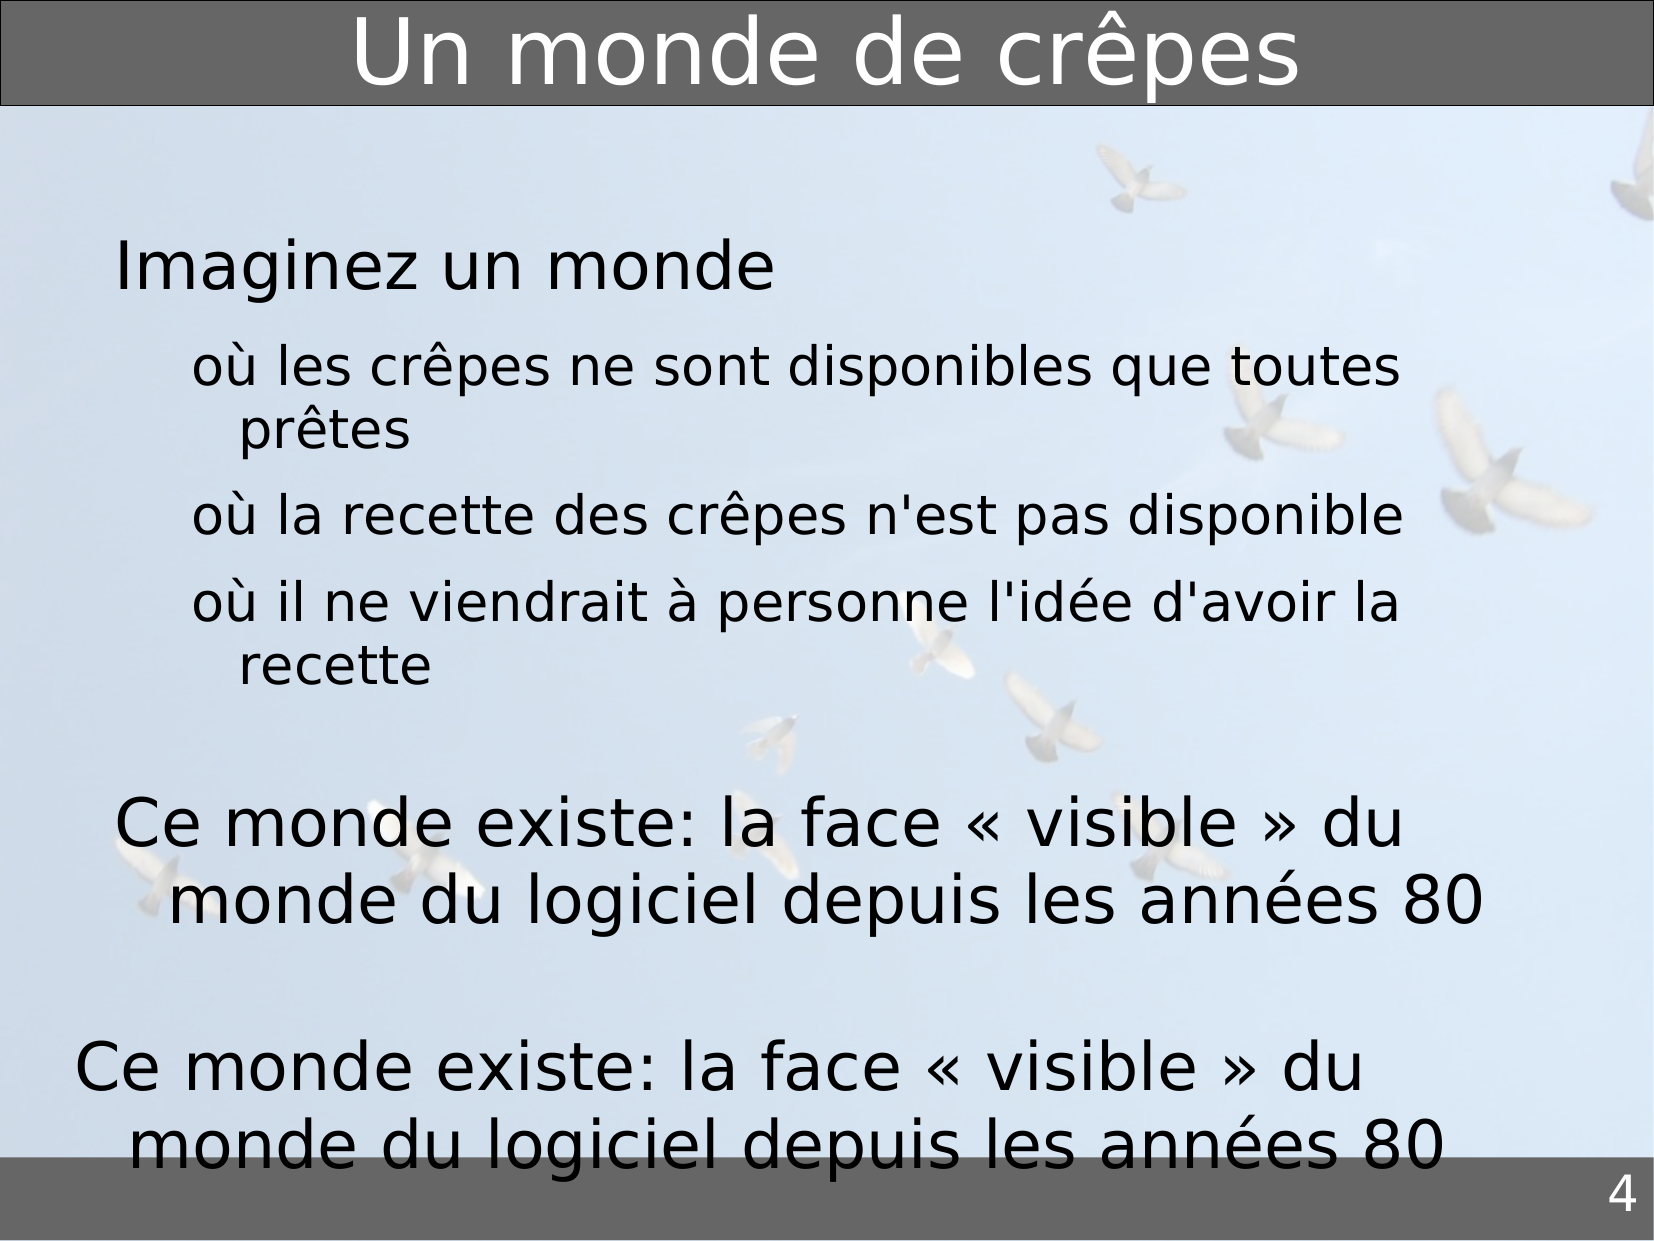

# Un monde de crêpes
Imaginez un monde
où les crêpes ne sont disponibles que toutes prêtes
où la recette des crêpes n'est pas disponible
où il ne viendrait à personne l'idée d'avoir la recette
Ce monde existe: la face « visible » du monde du logiciel depuis les années 80
Ce monde existe: la face « visible » du monde du logiciel depuis les années 80